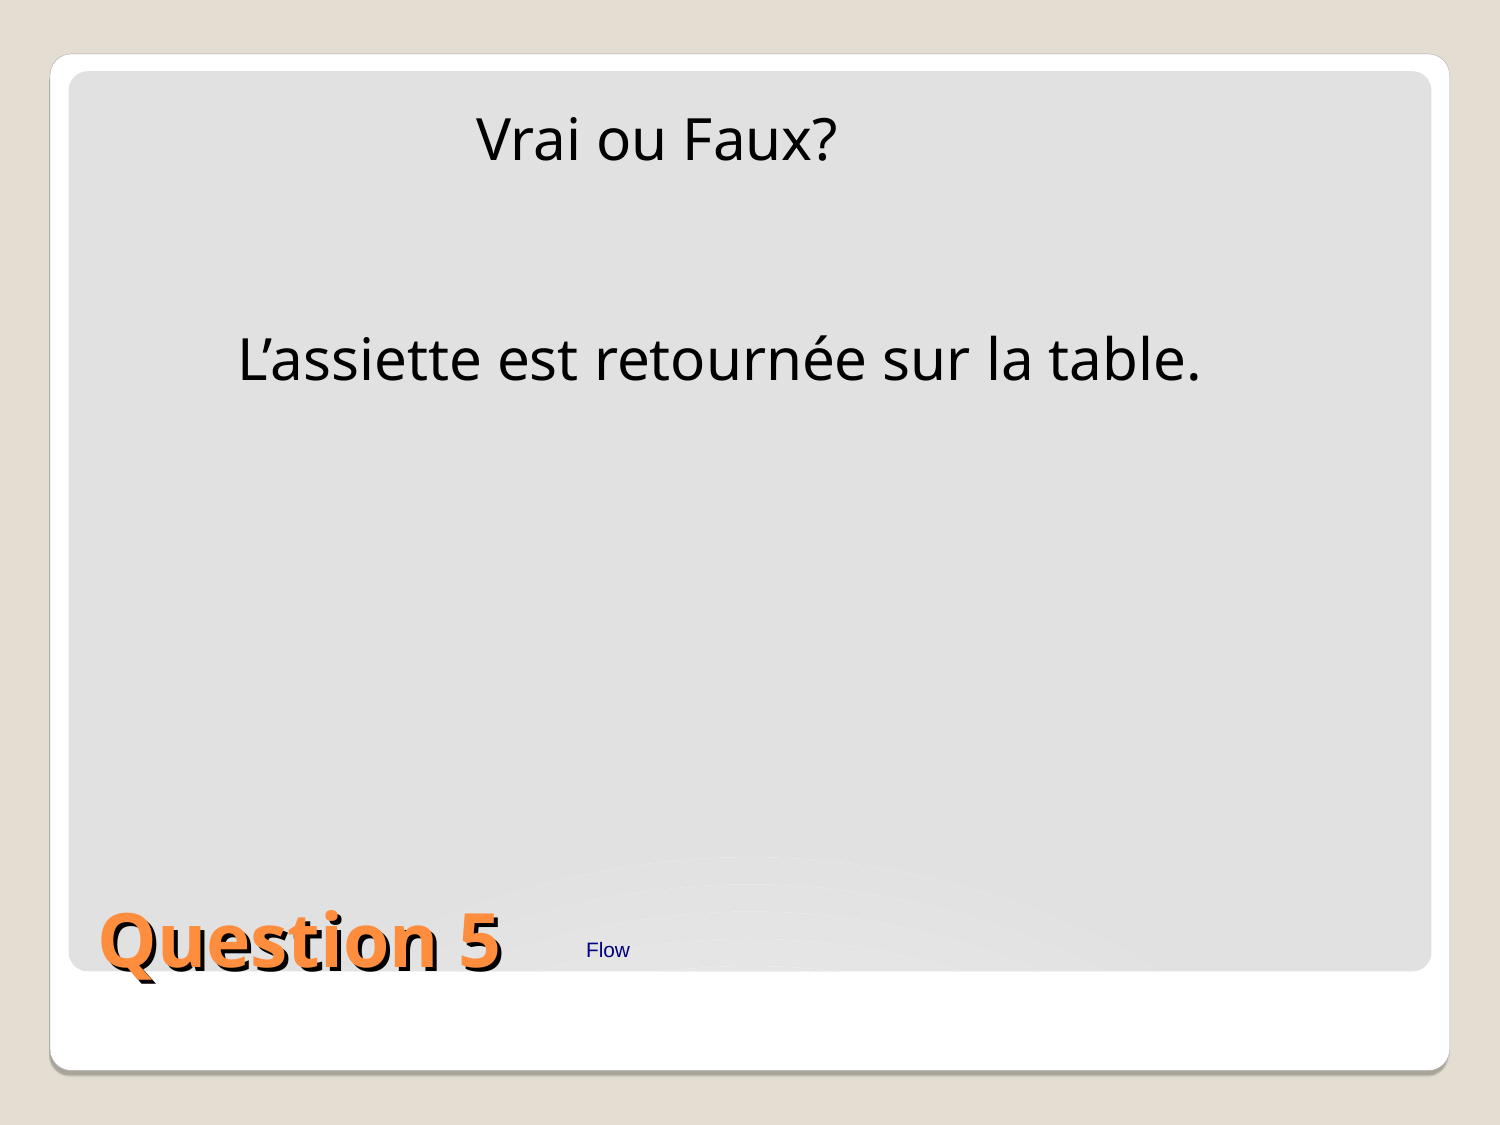

Vrai ou Faux?
L’assiette est retournée sur la table.
# Question 5
Flow